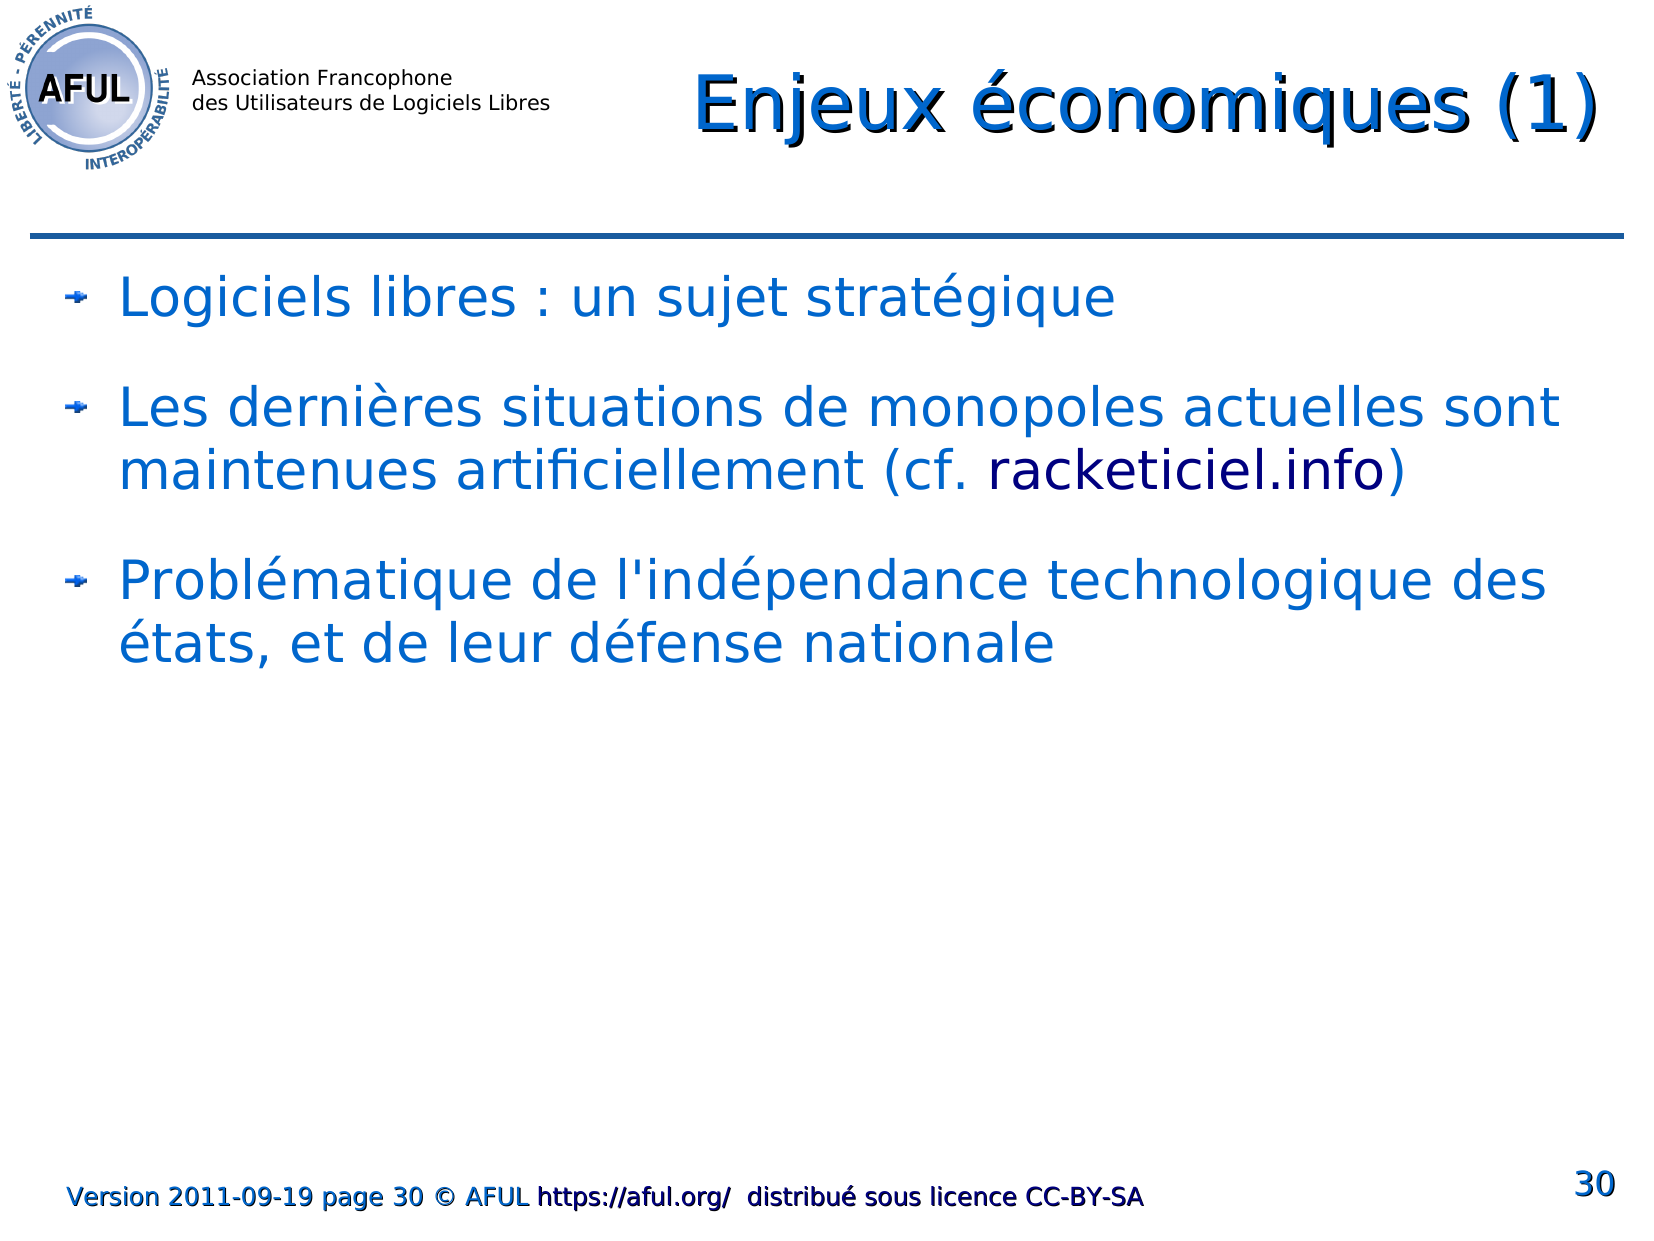

# Enjeux économiques (1)
Logiciels libres : un sujet stratégique
Les dernières situations de monopoles actuelles sont maintenues artificiellement (cf. racketiciel.info)
Problématique de l'indépendance technologique des états, et de leur défense nationale